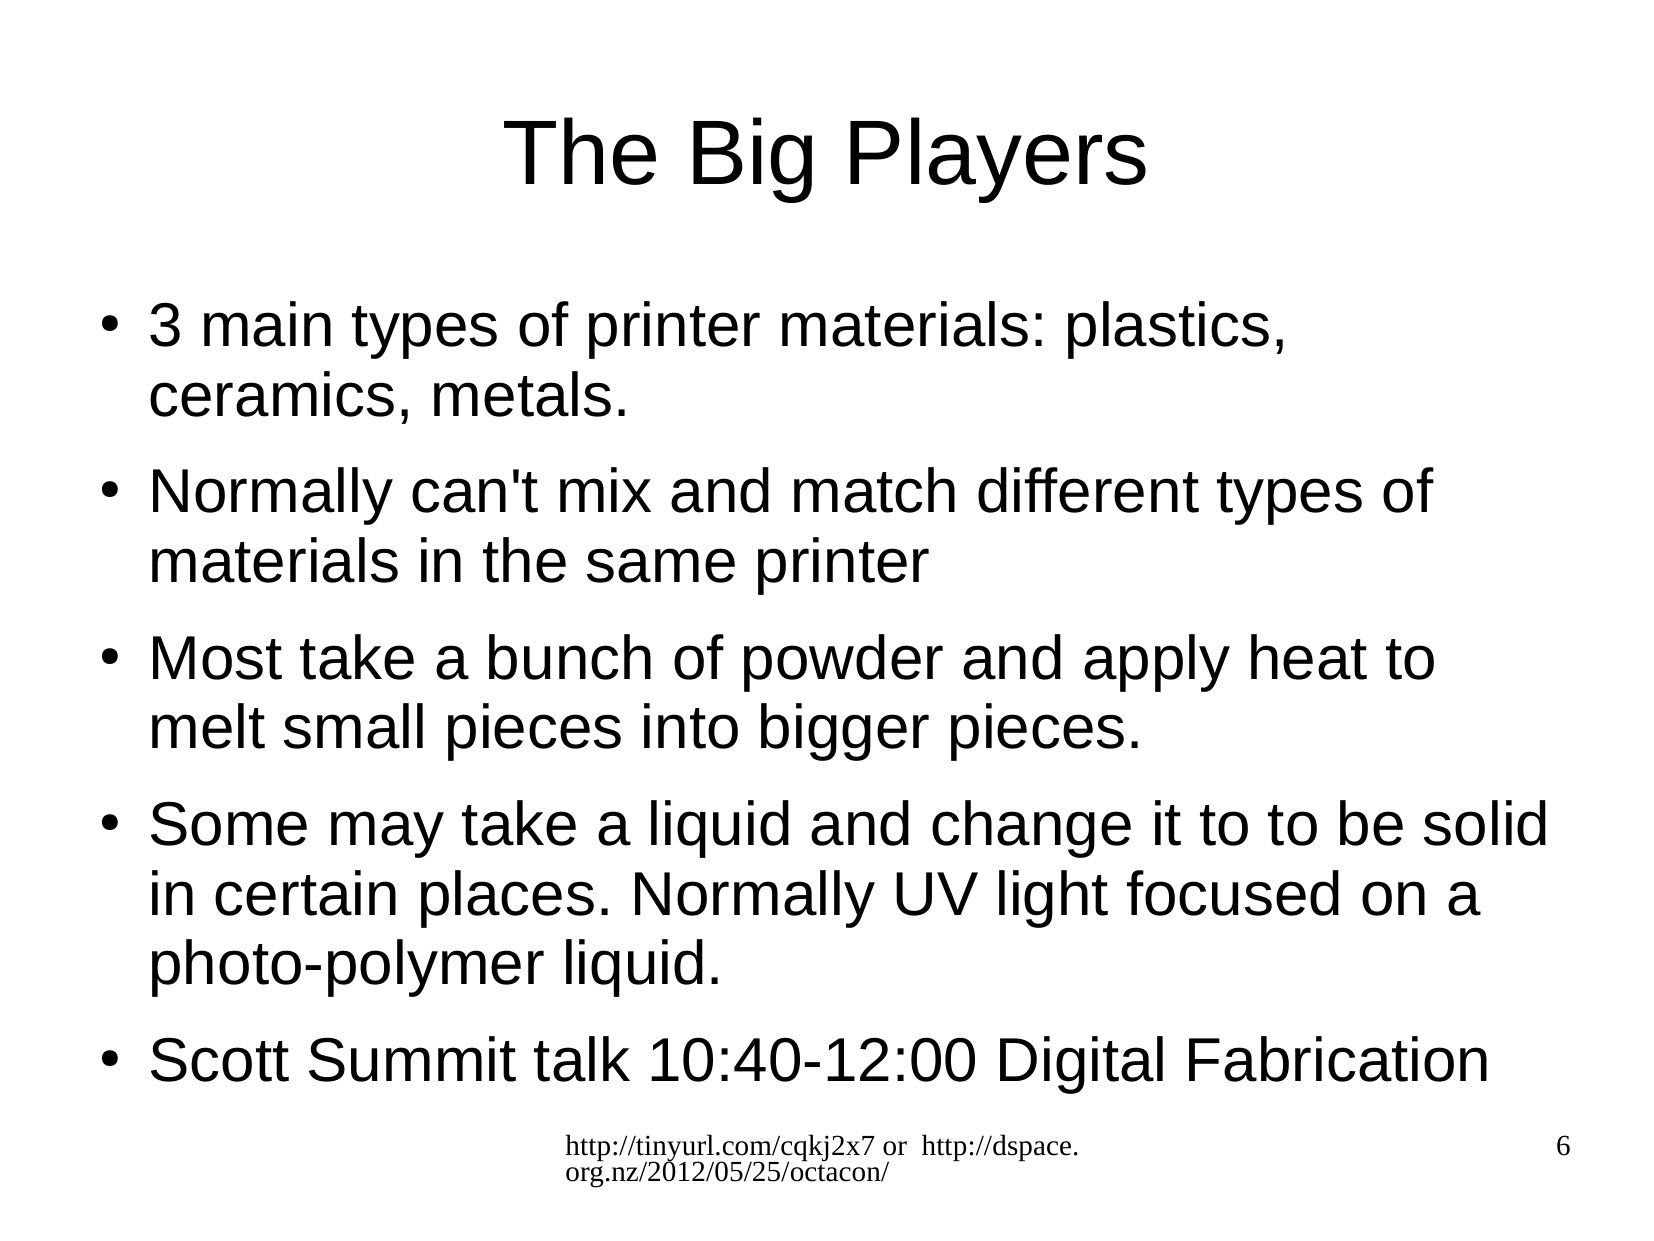

# The Big Players
3 main types of printer materials: plastics, ceramics, metals.
Normally can't mix and match different types of materials in the same printer
Most take a bunch of powder and apply heat to melt small pieces into bigger pieces.
Some may take a liquid and change it to to be solid in certain places. Normally UV light focused on a photo-polymer liquid.
Scott Summit talk 10:40-12:00 Digital Fabrication
http://tinyurl.com/cqkj2x7 or http://dspace.org.nz/2012/05/25/octacon/
6